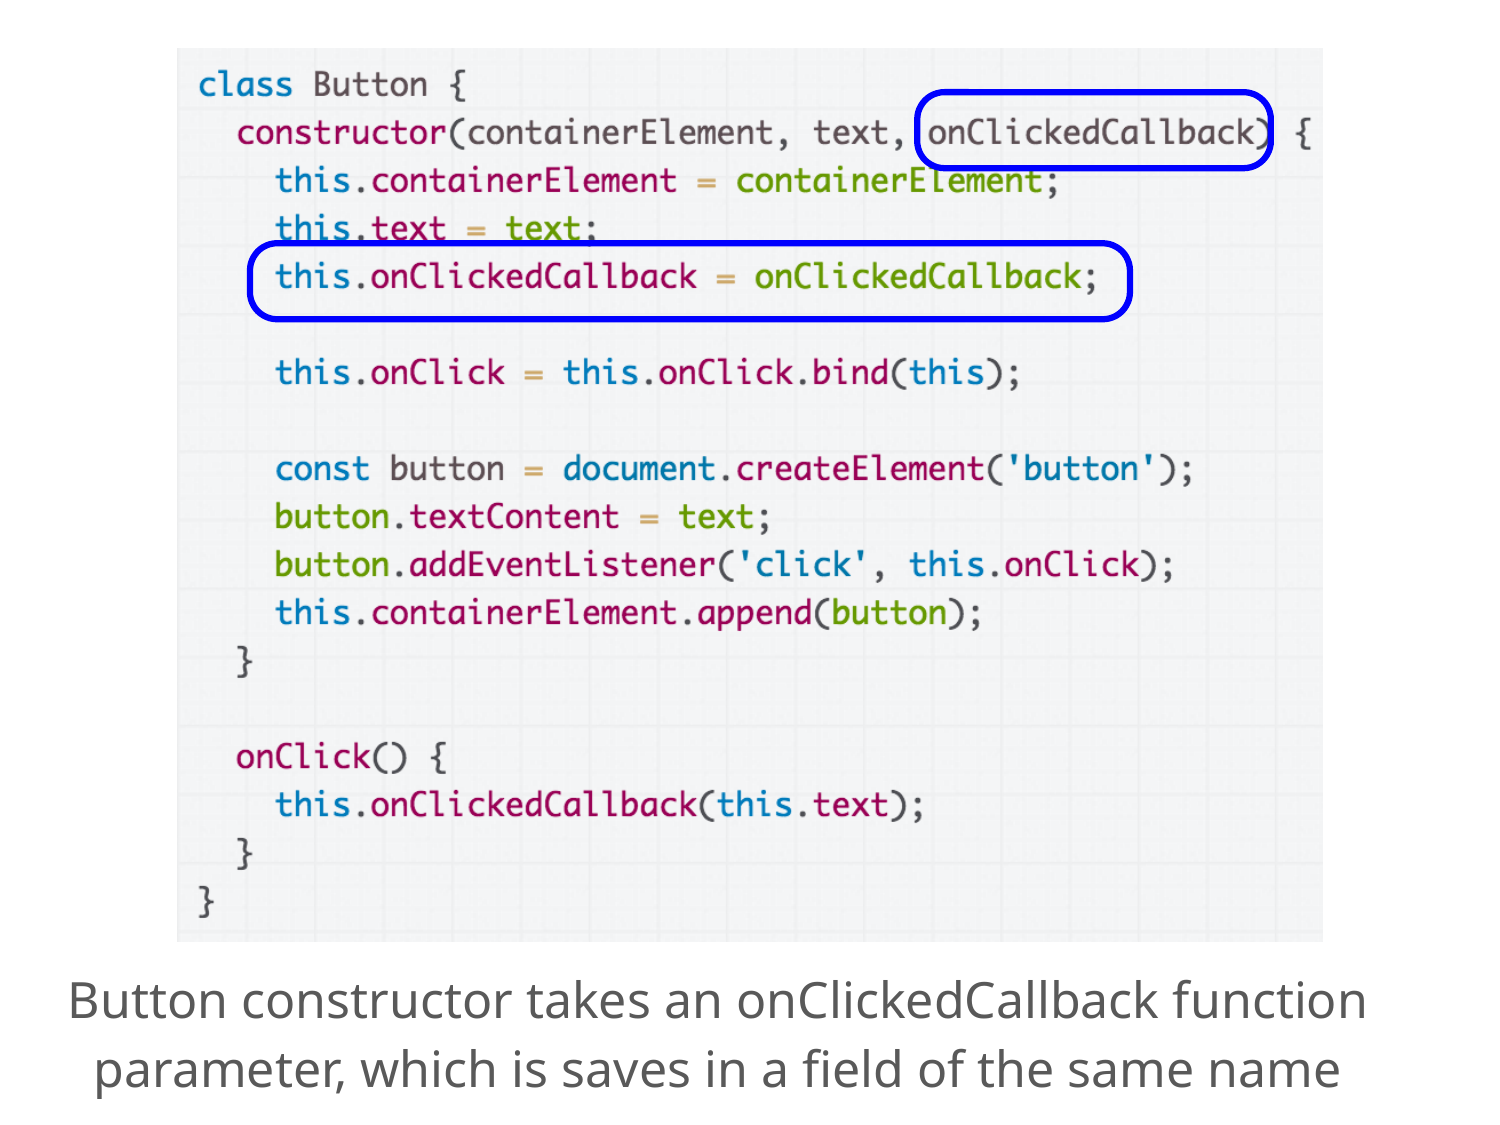

# Button constructor takes an onClickedCallback function parameter, which is saves in a field of the same name